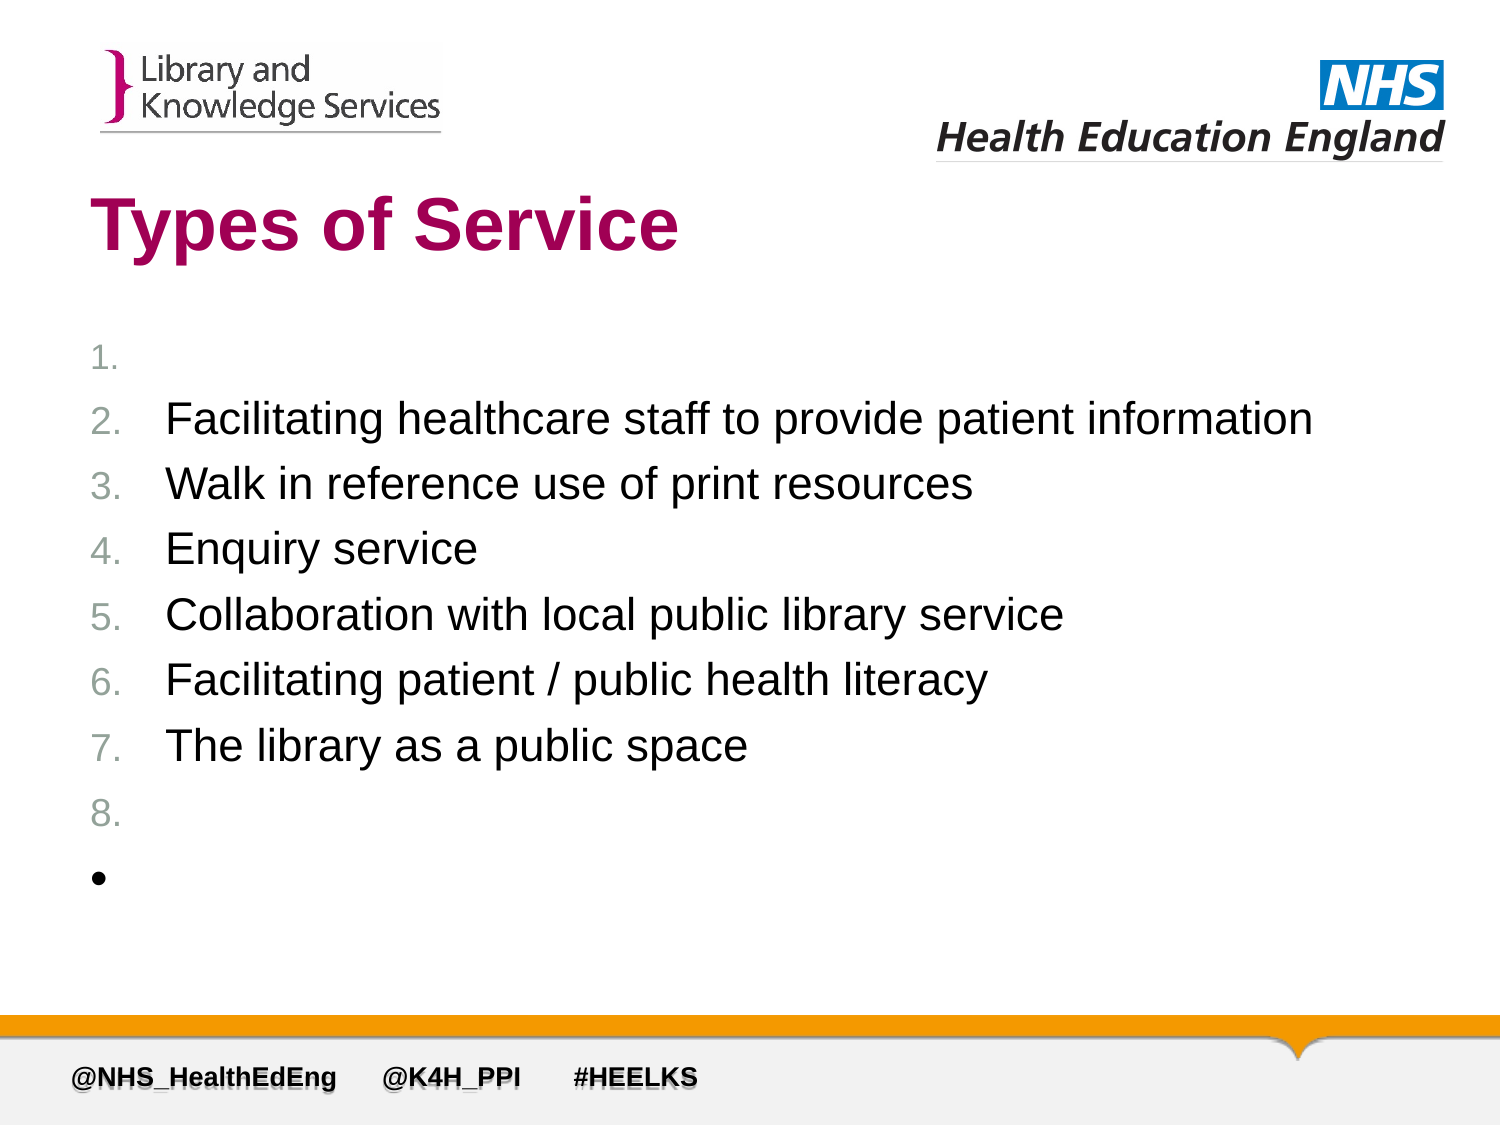

# Types of Service
Facilitating healthcare staff to provide patient information
Walk in reference use of print resources
Enquiry service
Collaboration with local public library service
Facilitating patient / public health literacy
The library as a public space
@NHS_HealthEdEng @K4H_PPI #HEELKS